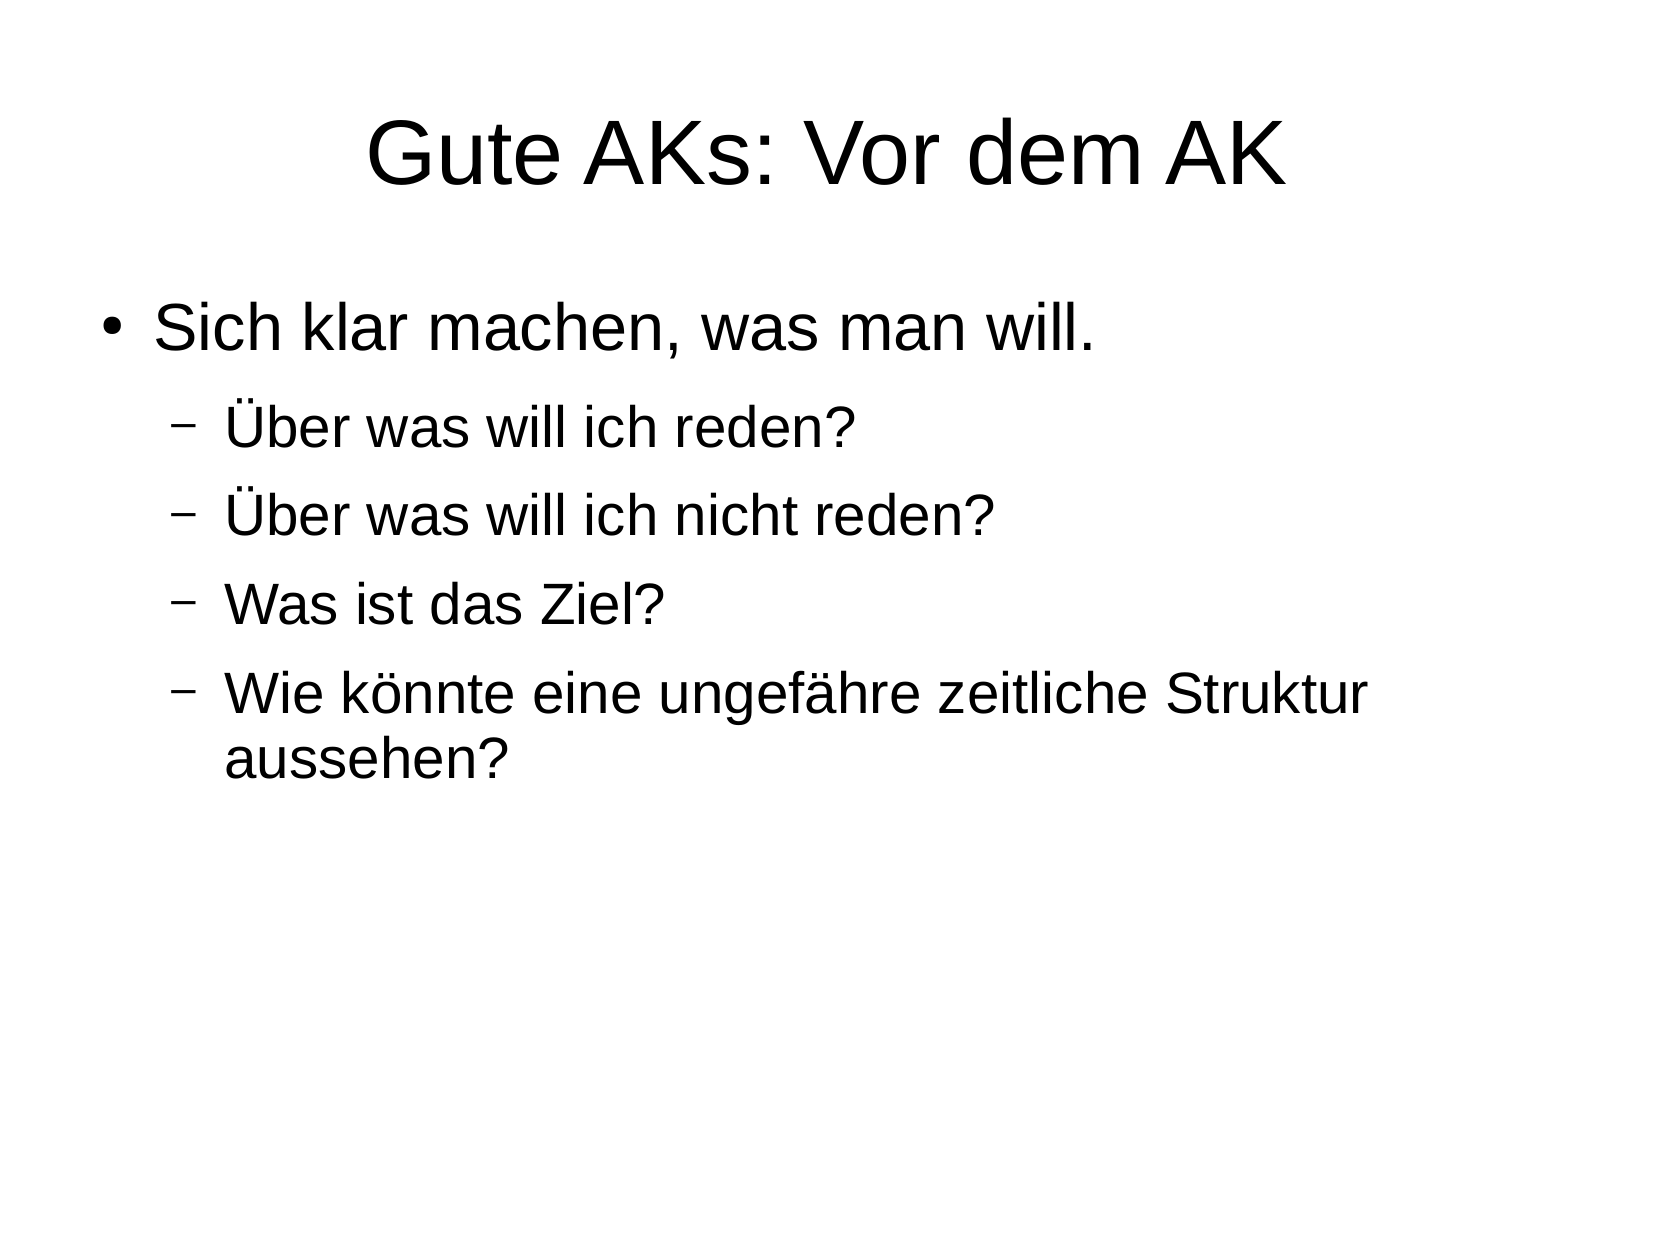

# Gute AKs: Vor dem AK
Sich klar machen, was man will.
Über was will ich reden?
Über was will ich nicht reden?
Was ist das Ziel?
Wie könnte eine ungefähre zeitliche Struktur aussehen?